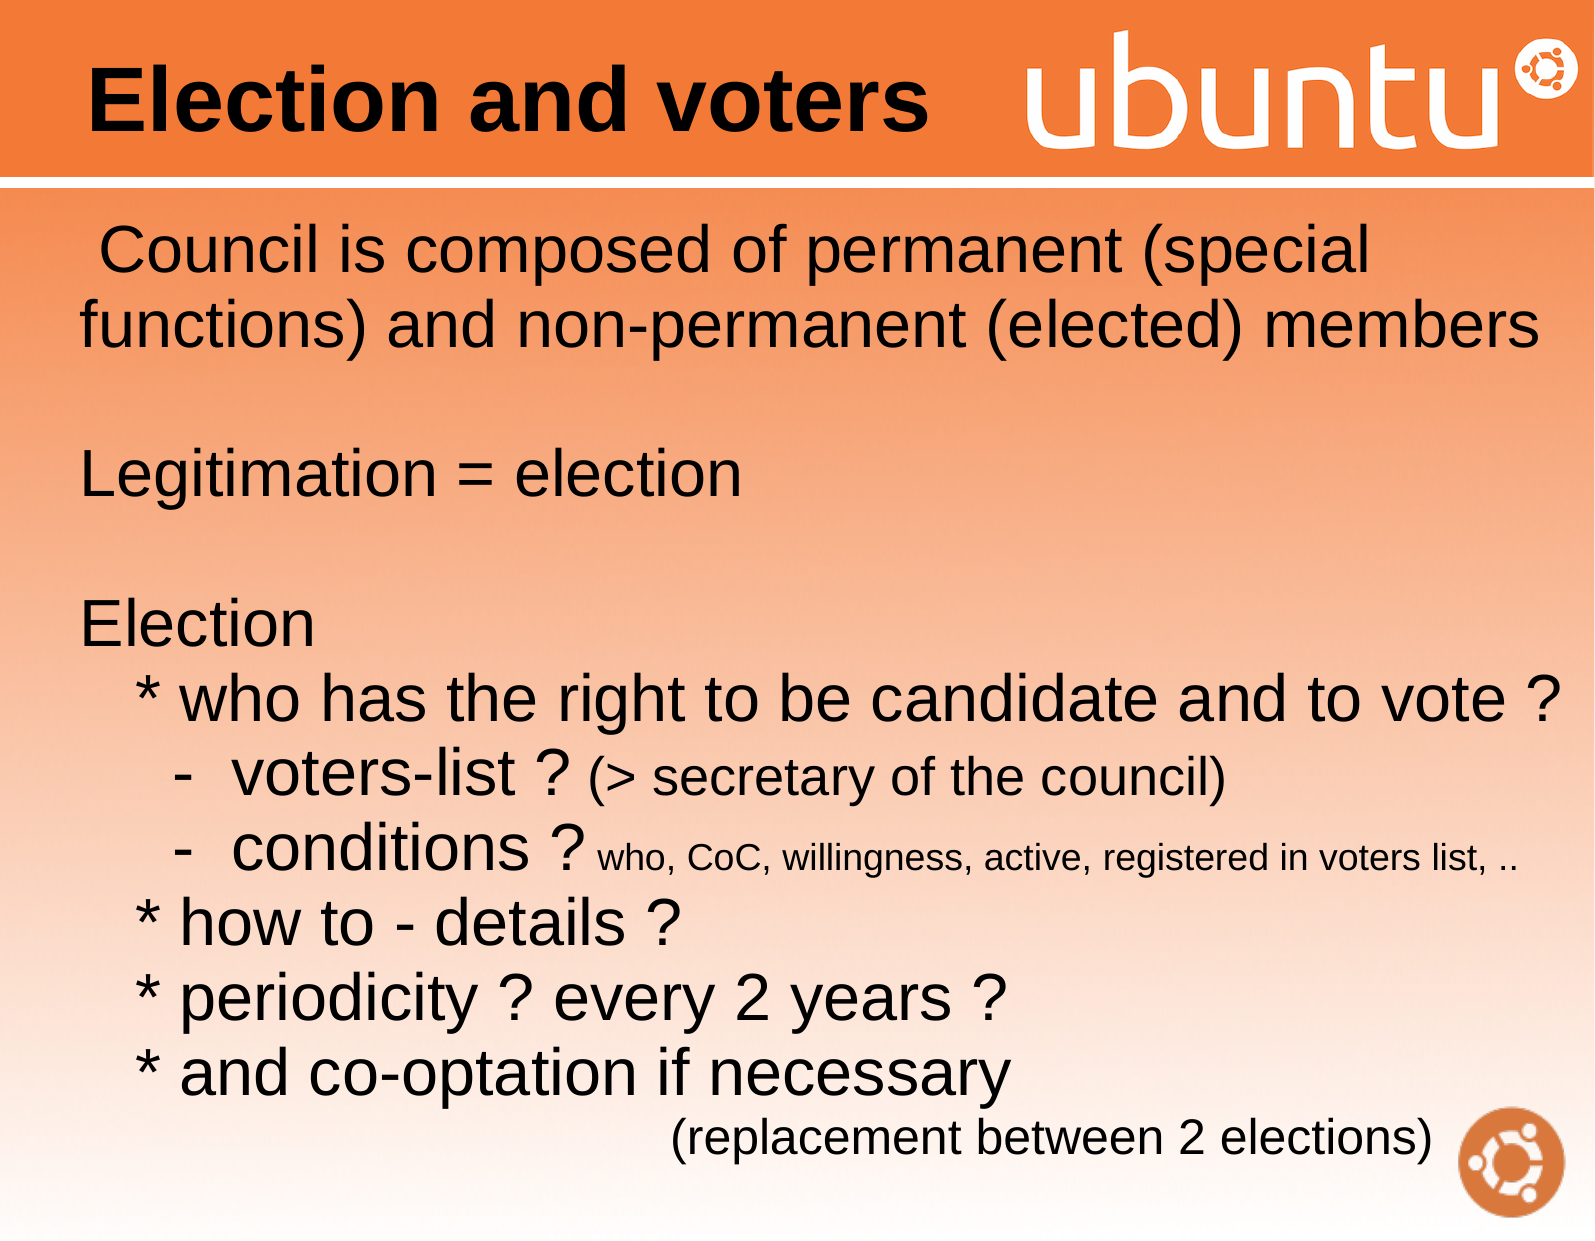

# Election and voters
 Council is composed of permanent (special functions) and non-permanent (elected) members
Legitimation = election
Election
 * who has the right to be candidate and to vote ?
 - voters-list ? (> secretary of the council)
 - conditions ? who, CoC, willingness, active, registered in voters list, ..
 * how to - details ?
 * periodicity ? every 2 years ?
 * and co-optation if necessary
								(replacement between 2 elections)